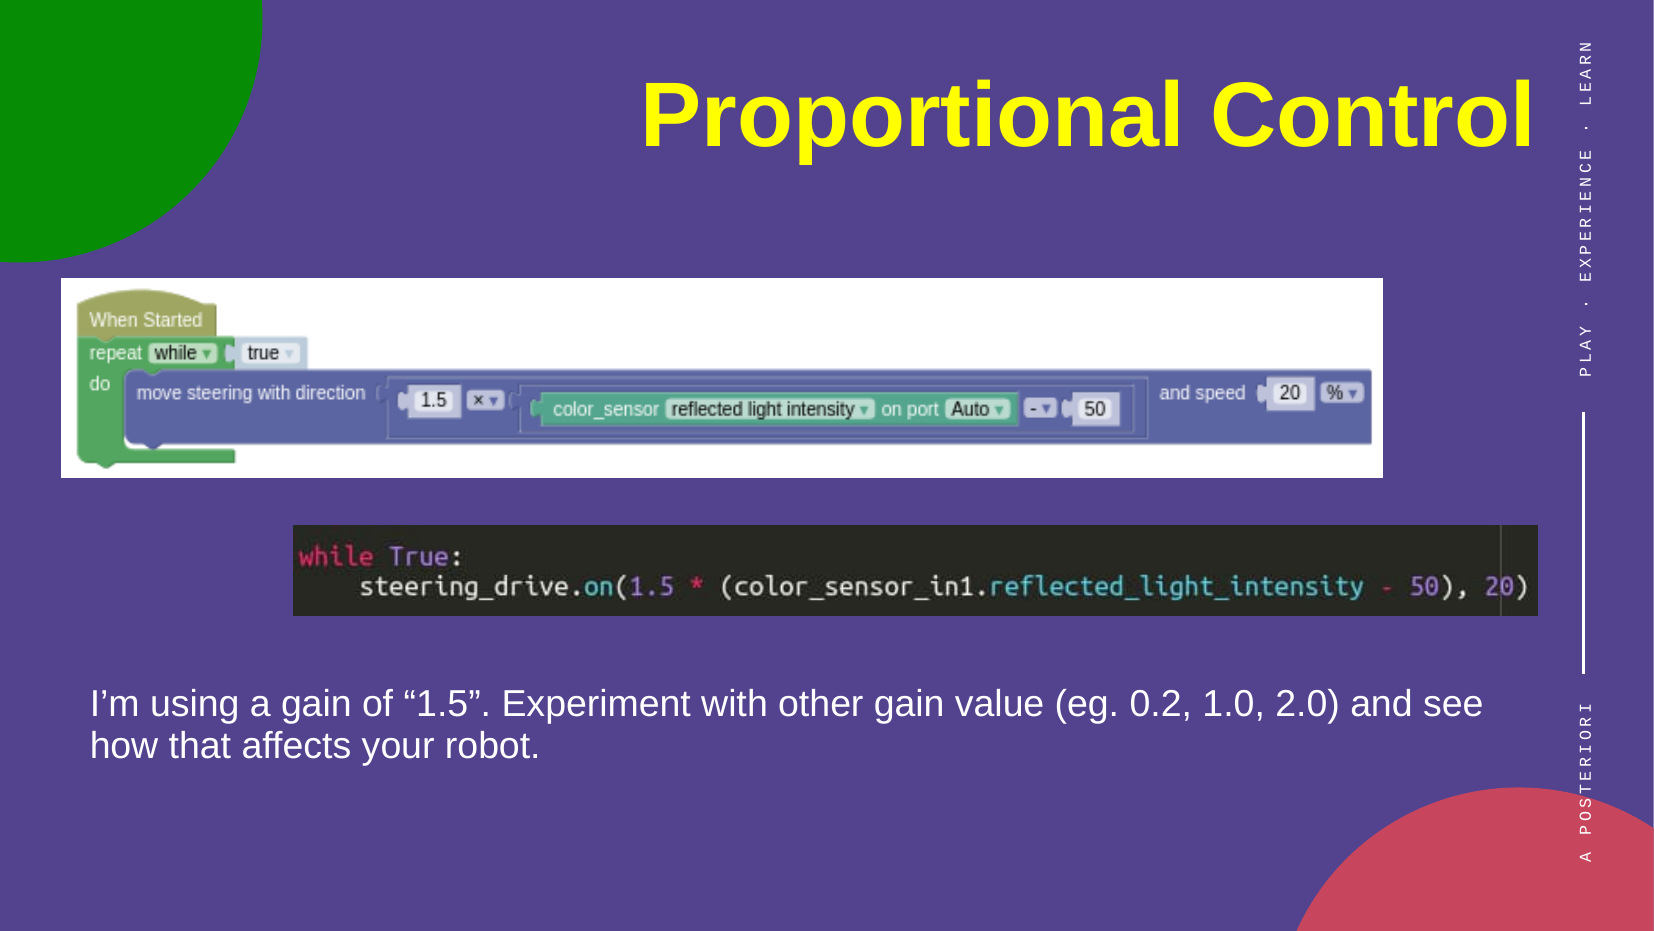

# Proportional Control
I’m using a gain of “1.5”. Experiment with other gain value (eg. 0.2, 1.0, 2.0) and see how that affects your robot.